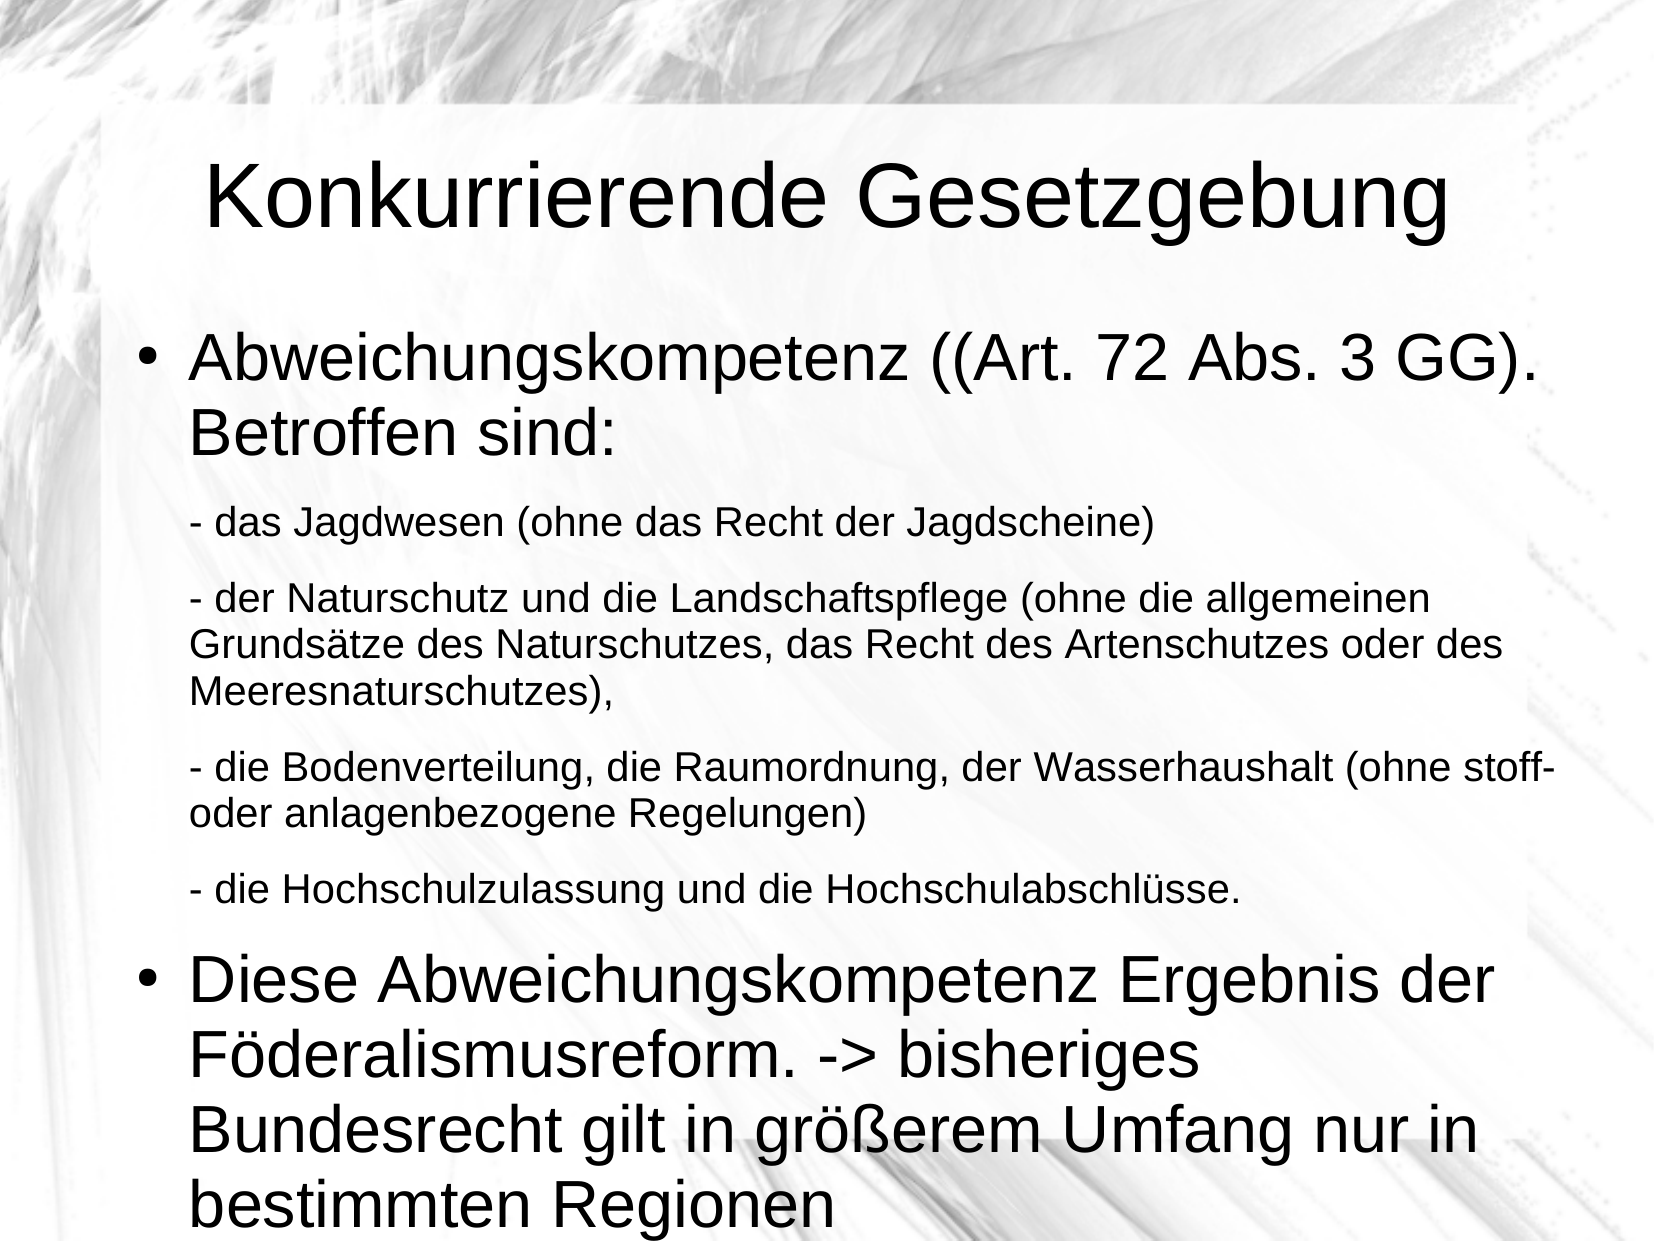

# Konkurrierende Gesetzgebung
Abweichungskompetenz ((Art. 72 Abs. 3 GG). Betroffen sind:
- das Jagdwesen (ohne das Recht der Jagdscheine)
- der Naturschutz und die Landschaftspflege (ohne die allgemeinen Grundsätze des Naturschutzes, das Recht des Artenschutzes oder des Meeresnaturschutzes),
- die Bodenverteilung, die Raumordnung, der Wasserhaushalt (ohne stoff- oder anlagenbezogene Regelungen)
- die Hochschulzulassung und die Hochschulabschlüsse.
Diese Abweichungskompetenz Ergebnis der Föderalismusreform. -> bisheriges Bundesrecht gilt in größerem Umfang nur in bestimmten Regionen